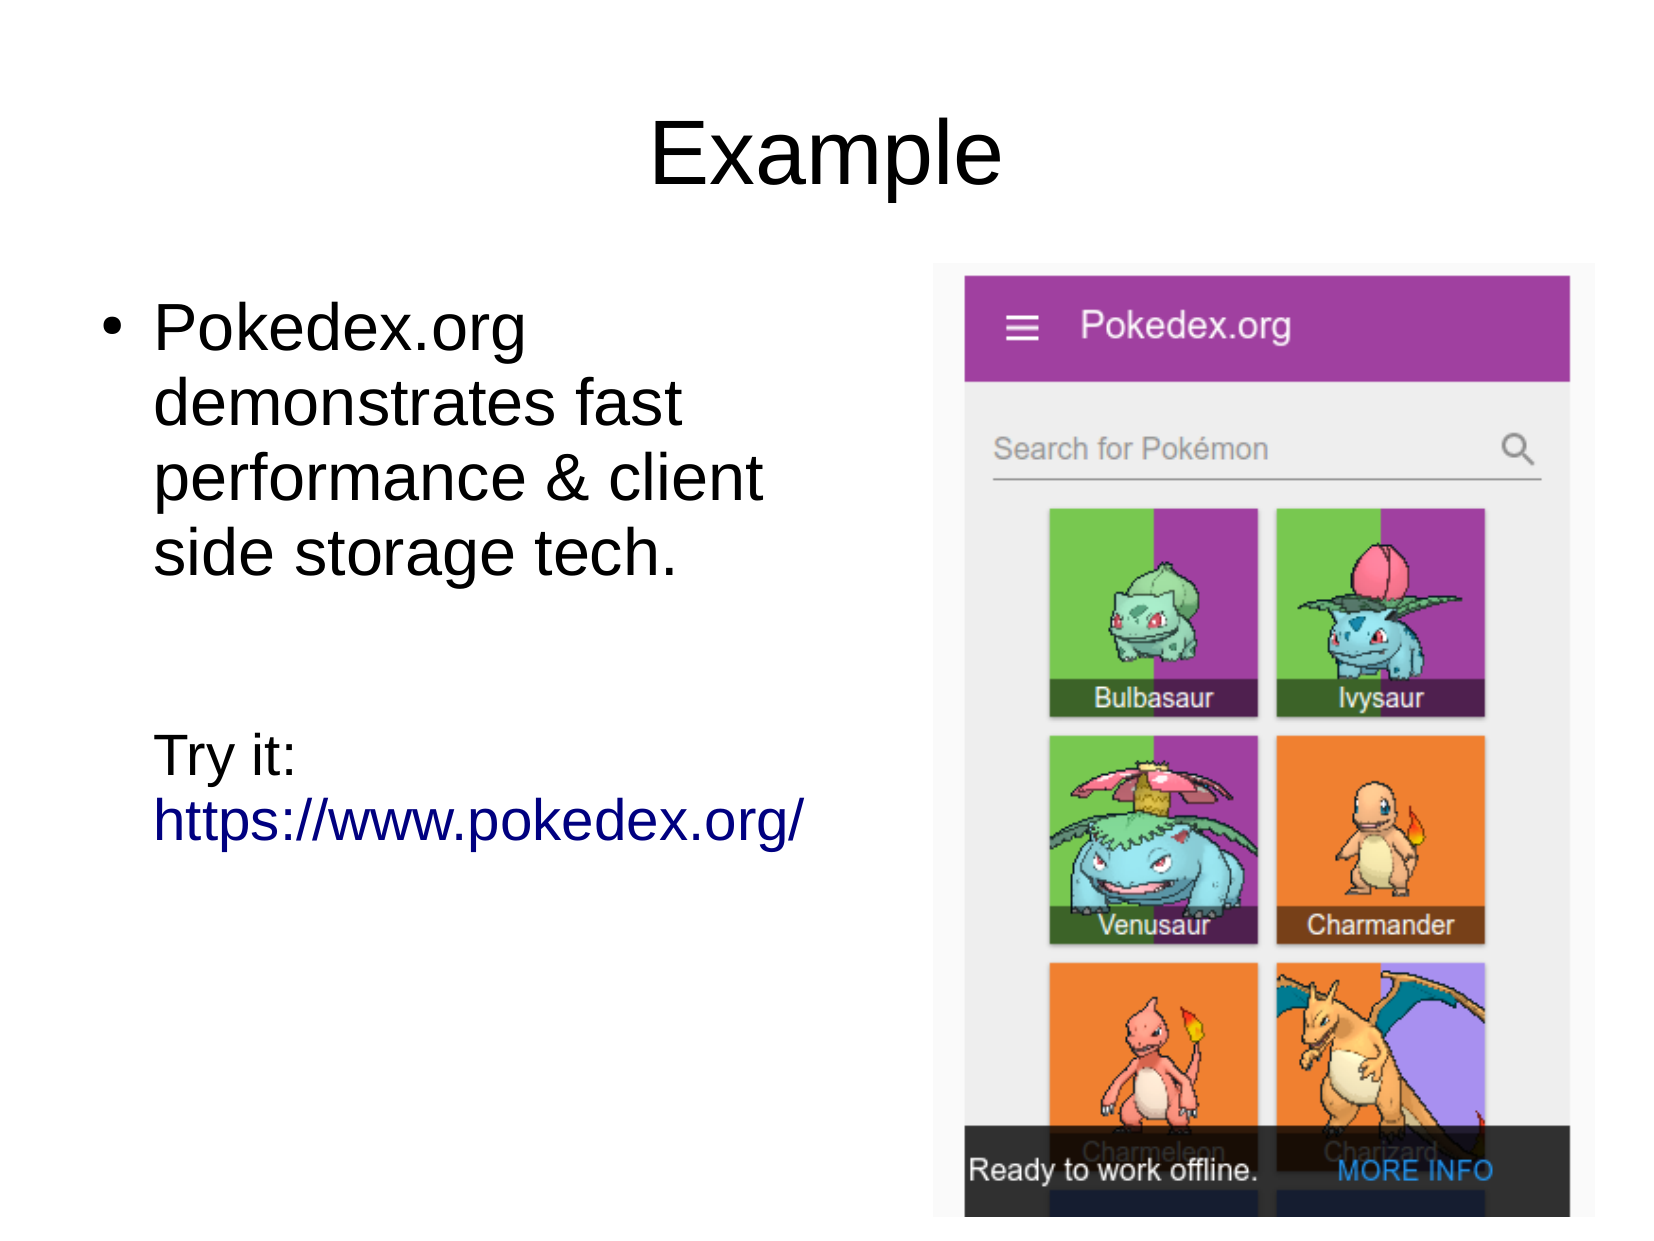

# Example
Pokedex.org demonstrates fast performance & client side storage tech.
Try it: https://www.pokedex.org/